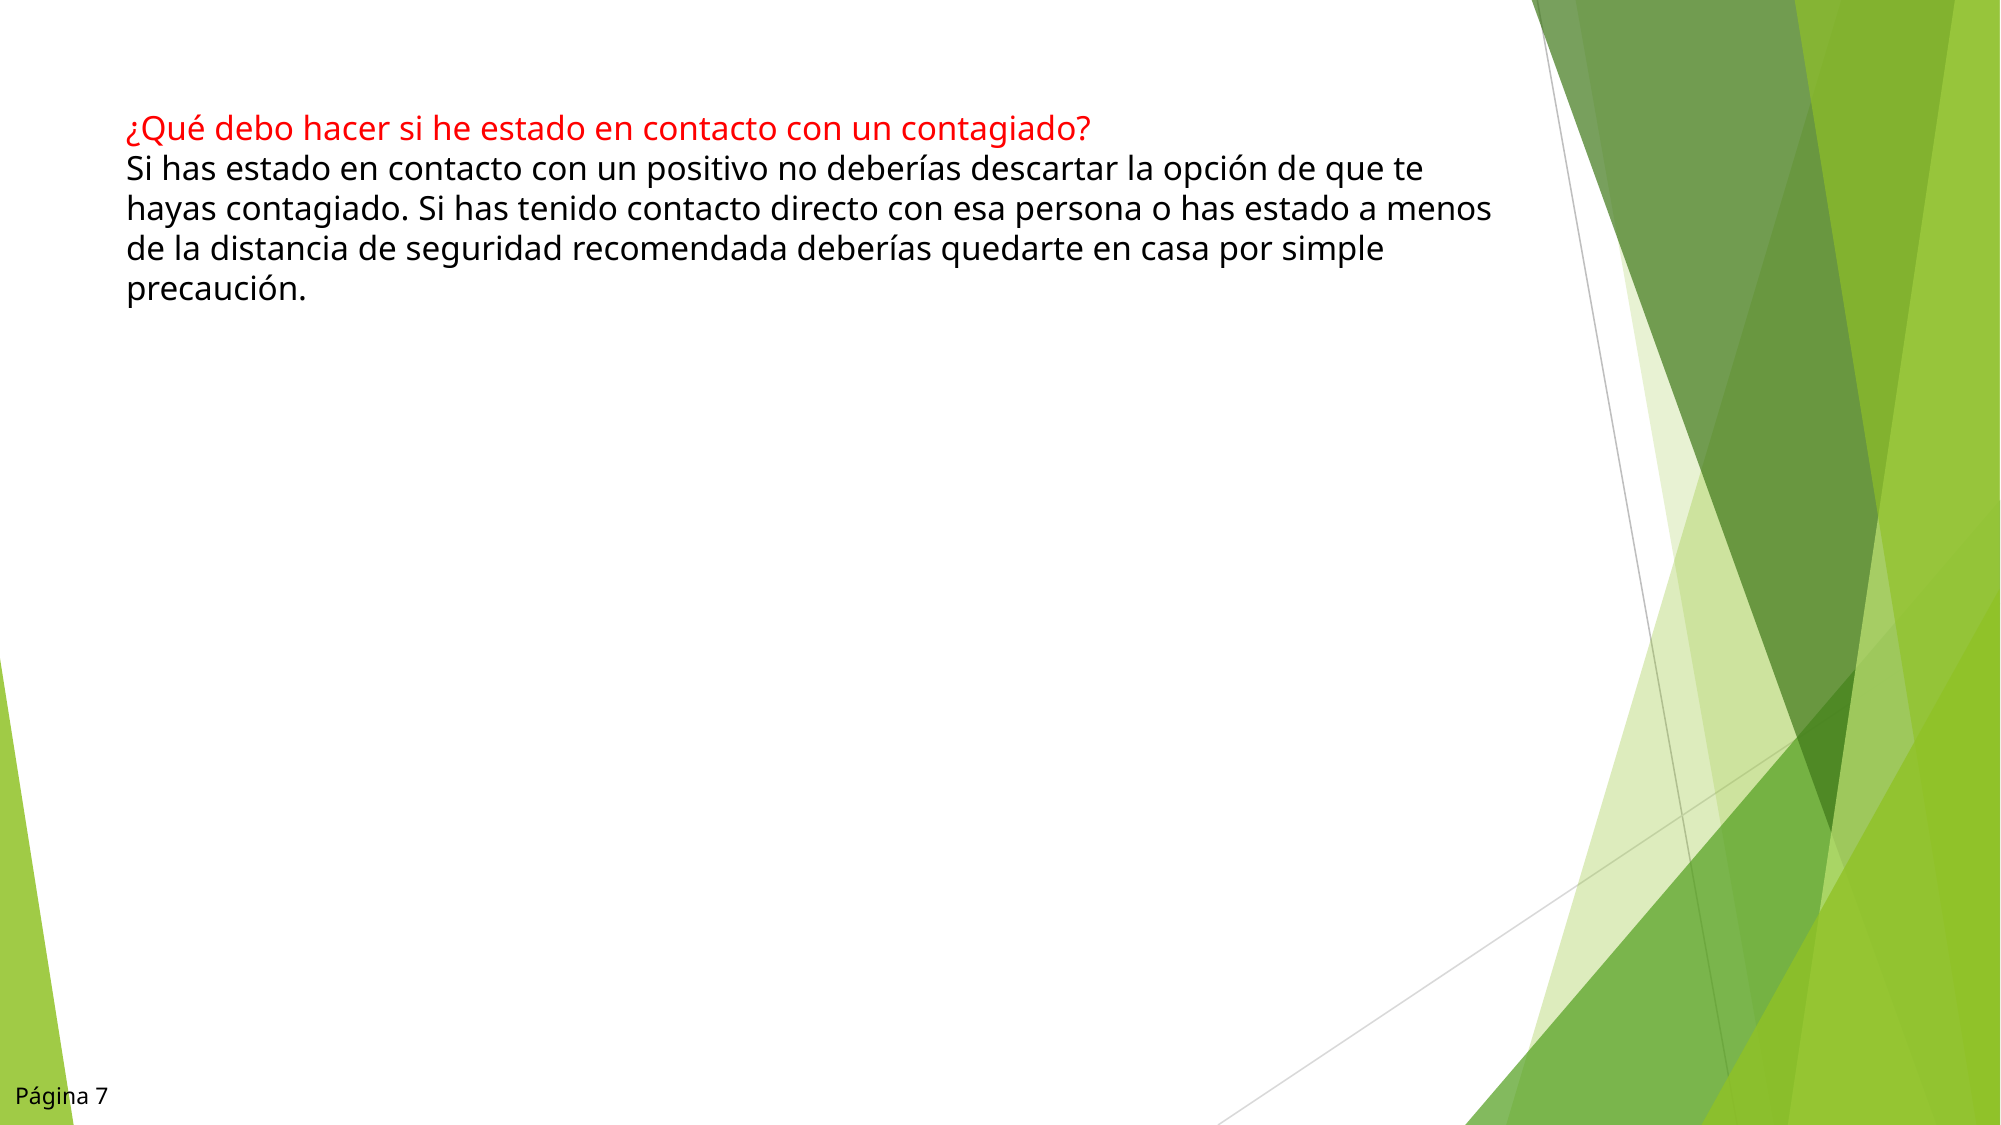

# ¿Qué debo hacer si he estado en contacto con un contagiado? Si has estado en contacto con un positivo no deberías descartar la opción de que te hayas contagiado. Si has tenido contacto directo con esa persona o has estado a menos de la distancia de seguridad recomendada deberías quedarte en casa por simple precaución.
Página 7